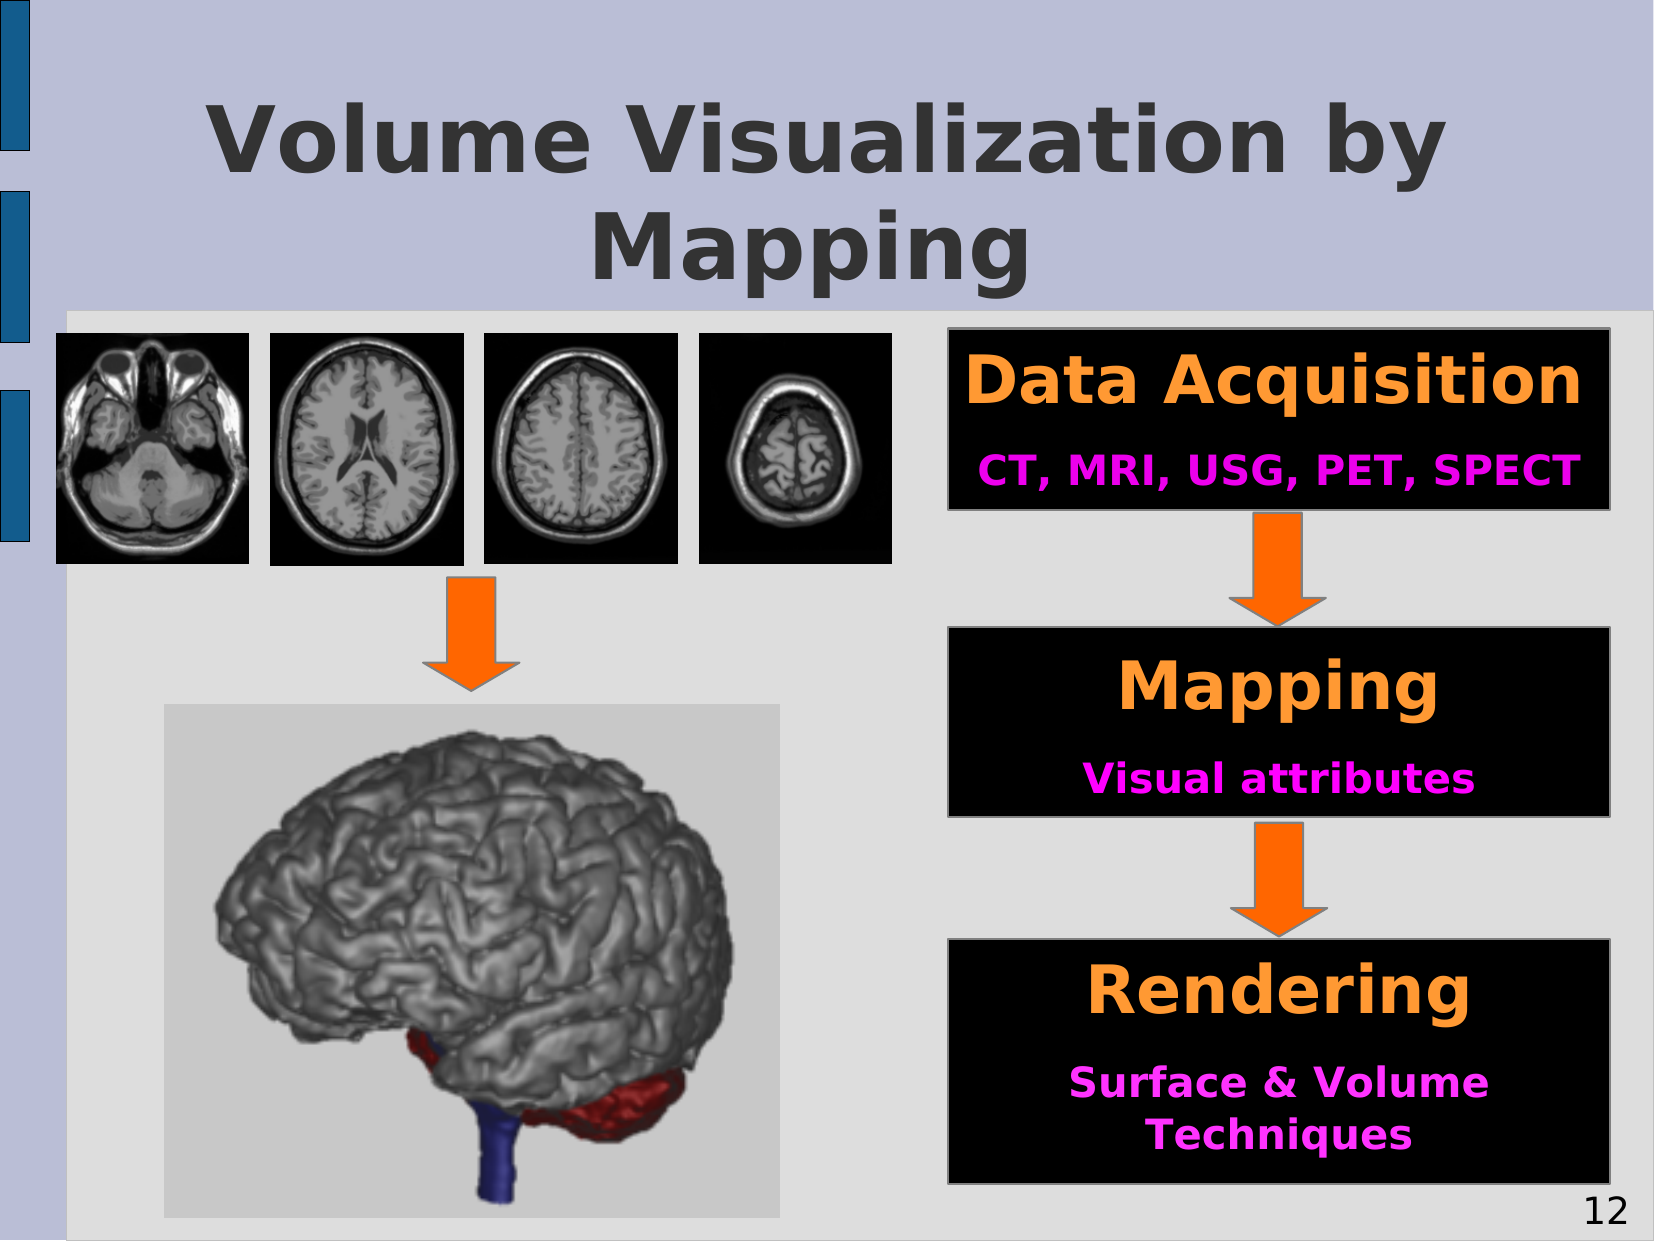

# Volume Visualization by Mapping
Data Acquisition
CT, MRI, USG, PET, SPECT
Mapping
Visual attributes
Rendering
Surface & Volume Techniques